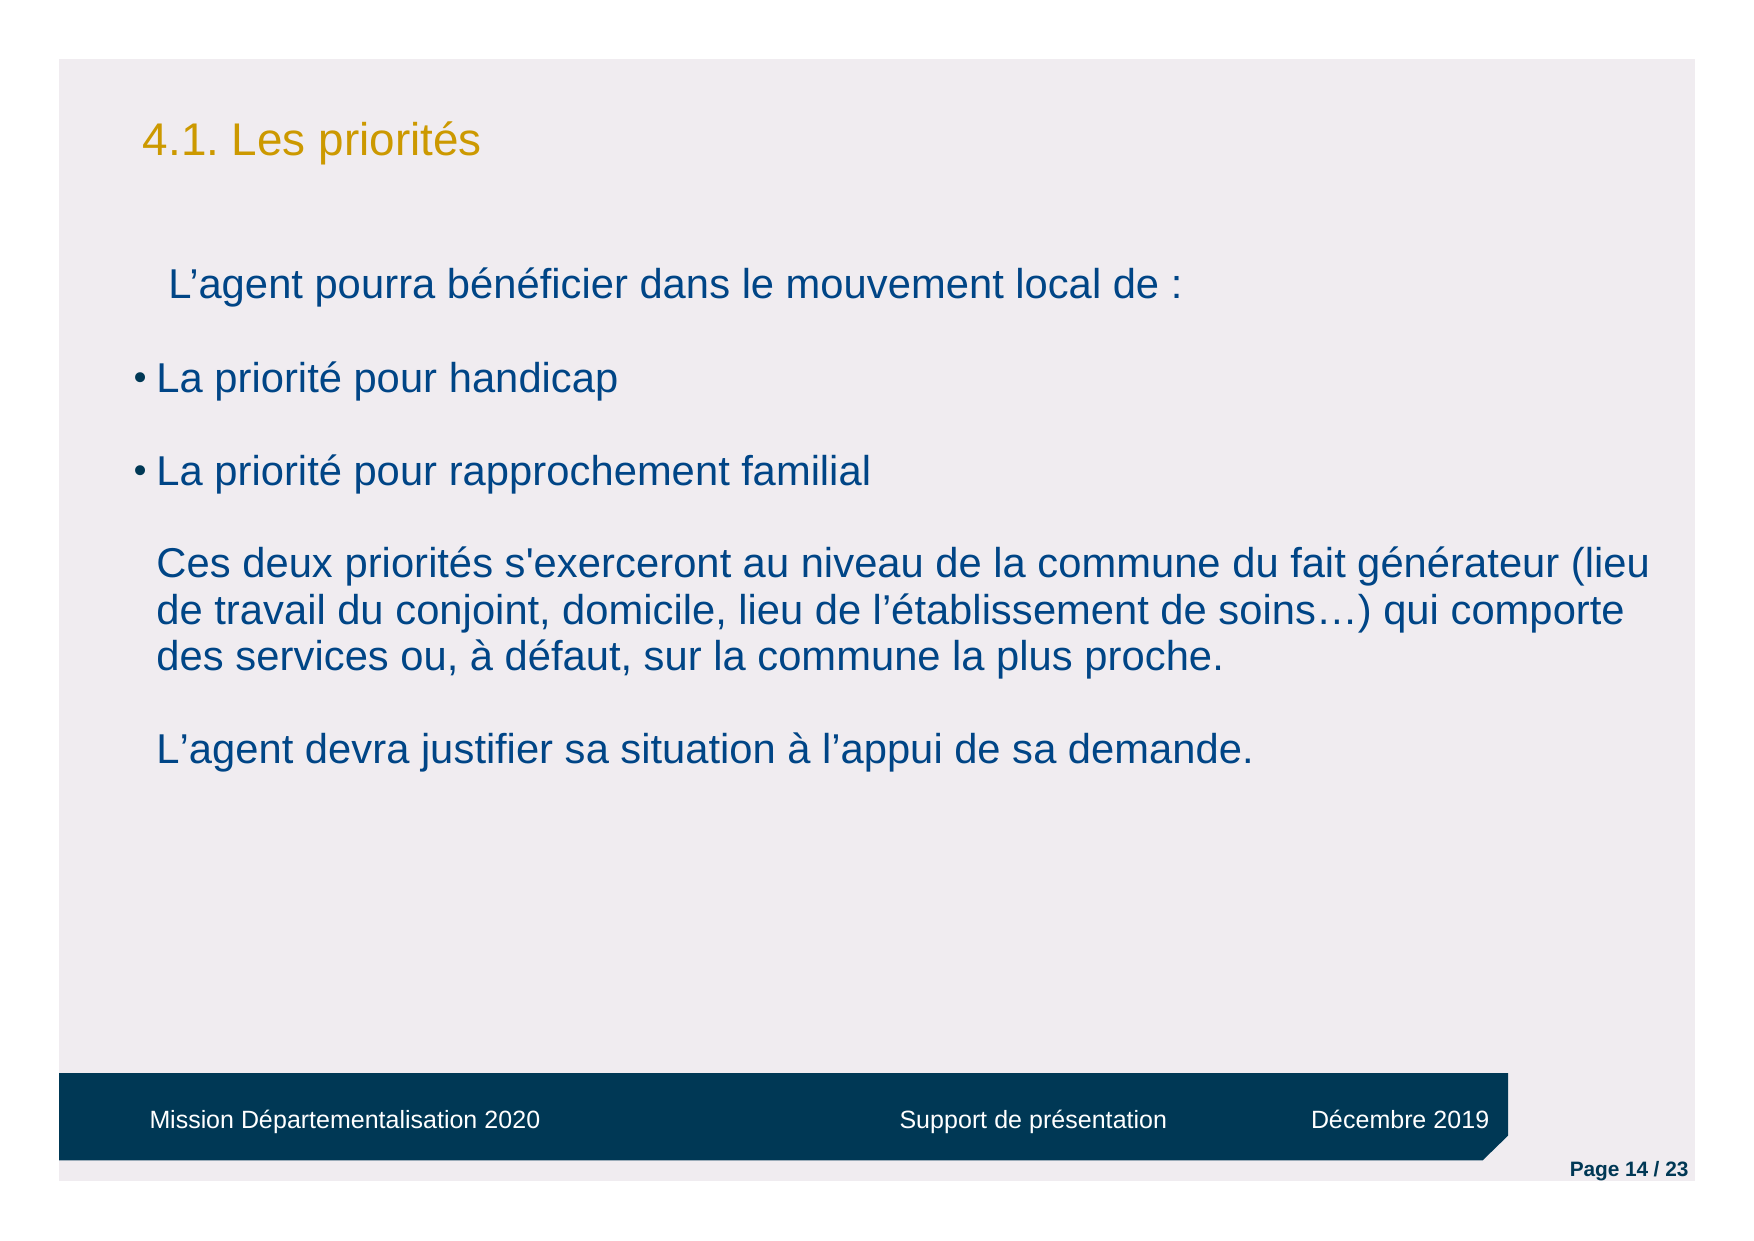

# 4.1. Les priorités
L’agent pourra bénéficier dans le mouvement local de :
La priorité pour handicap
La priorité pour rapprochement familial
Ces deux priorités s'exerceront au niveau de la commune du fait générateur (lieu de travail du conjoint, domicile, lieu de l’établissement de soins…) qui comporte des services ou, à défaut, sur la commune la plus proche.
L’agent devra justifier sa situation à l’appui de sa demande.